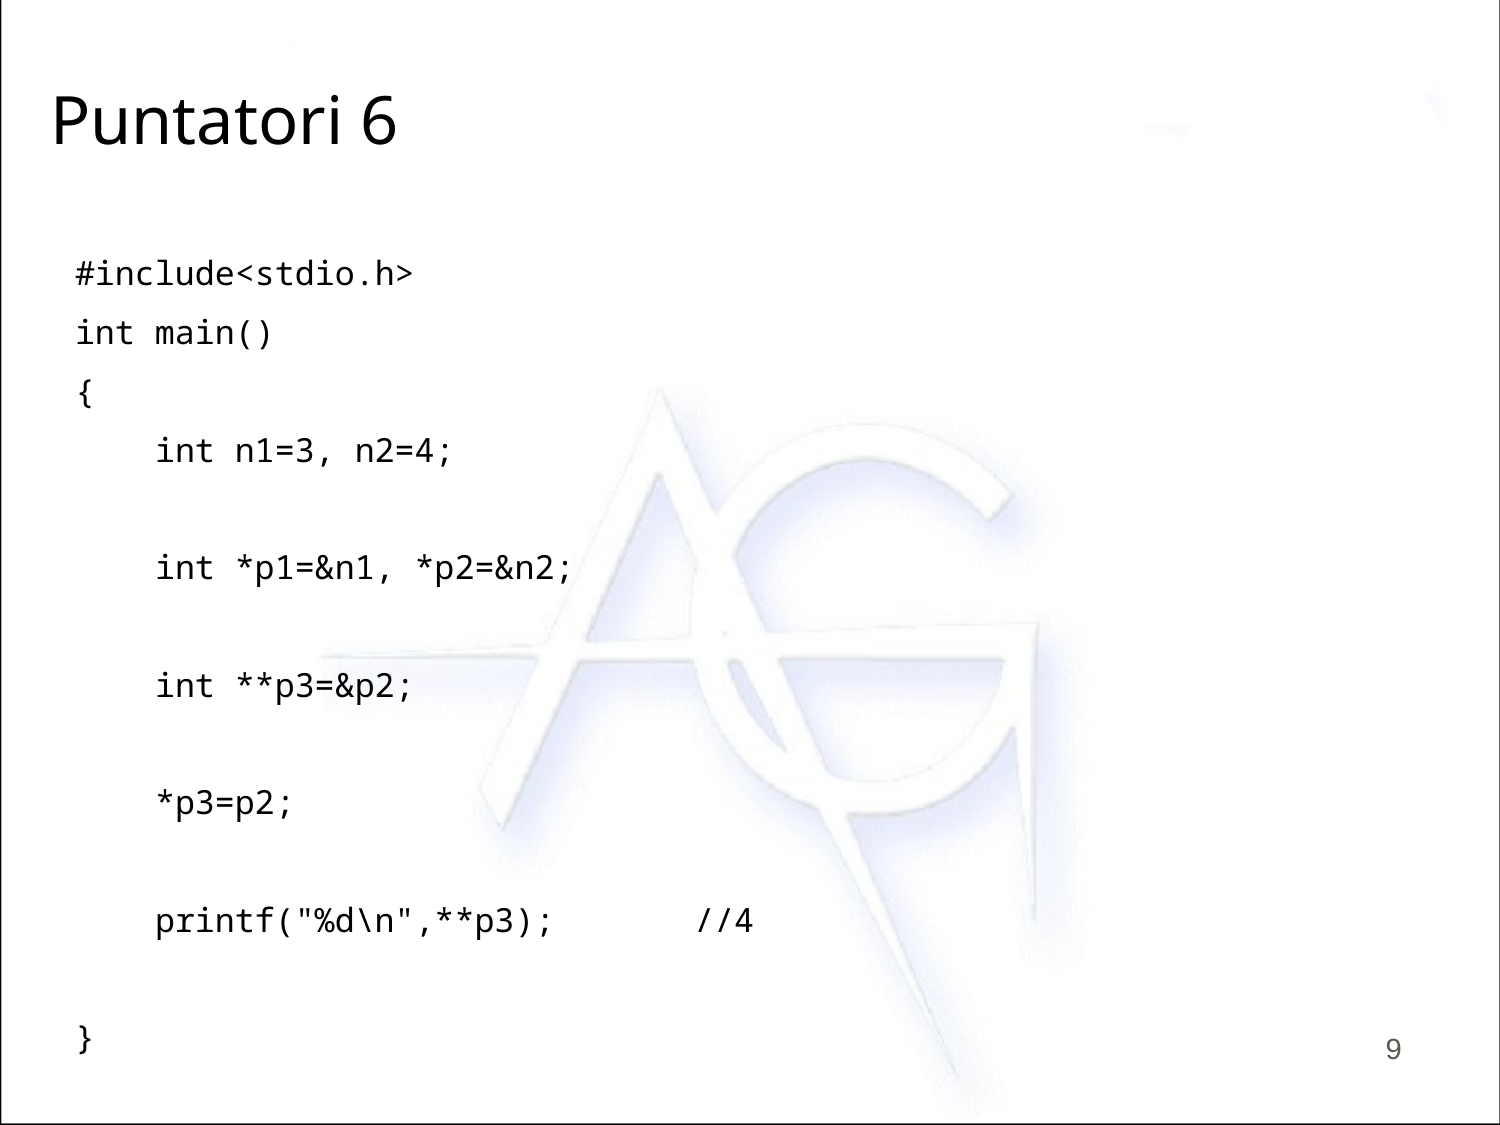

# Puntatori 6
#include<stdio.h>
int main()
{
 int n1=3, n2=4;
 int *p1=&n1, *p2=&n2;
 int **p3=&p2;
 *p3=p2;
 printf("%d\n",**p3); //4
}
9